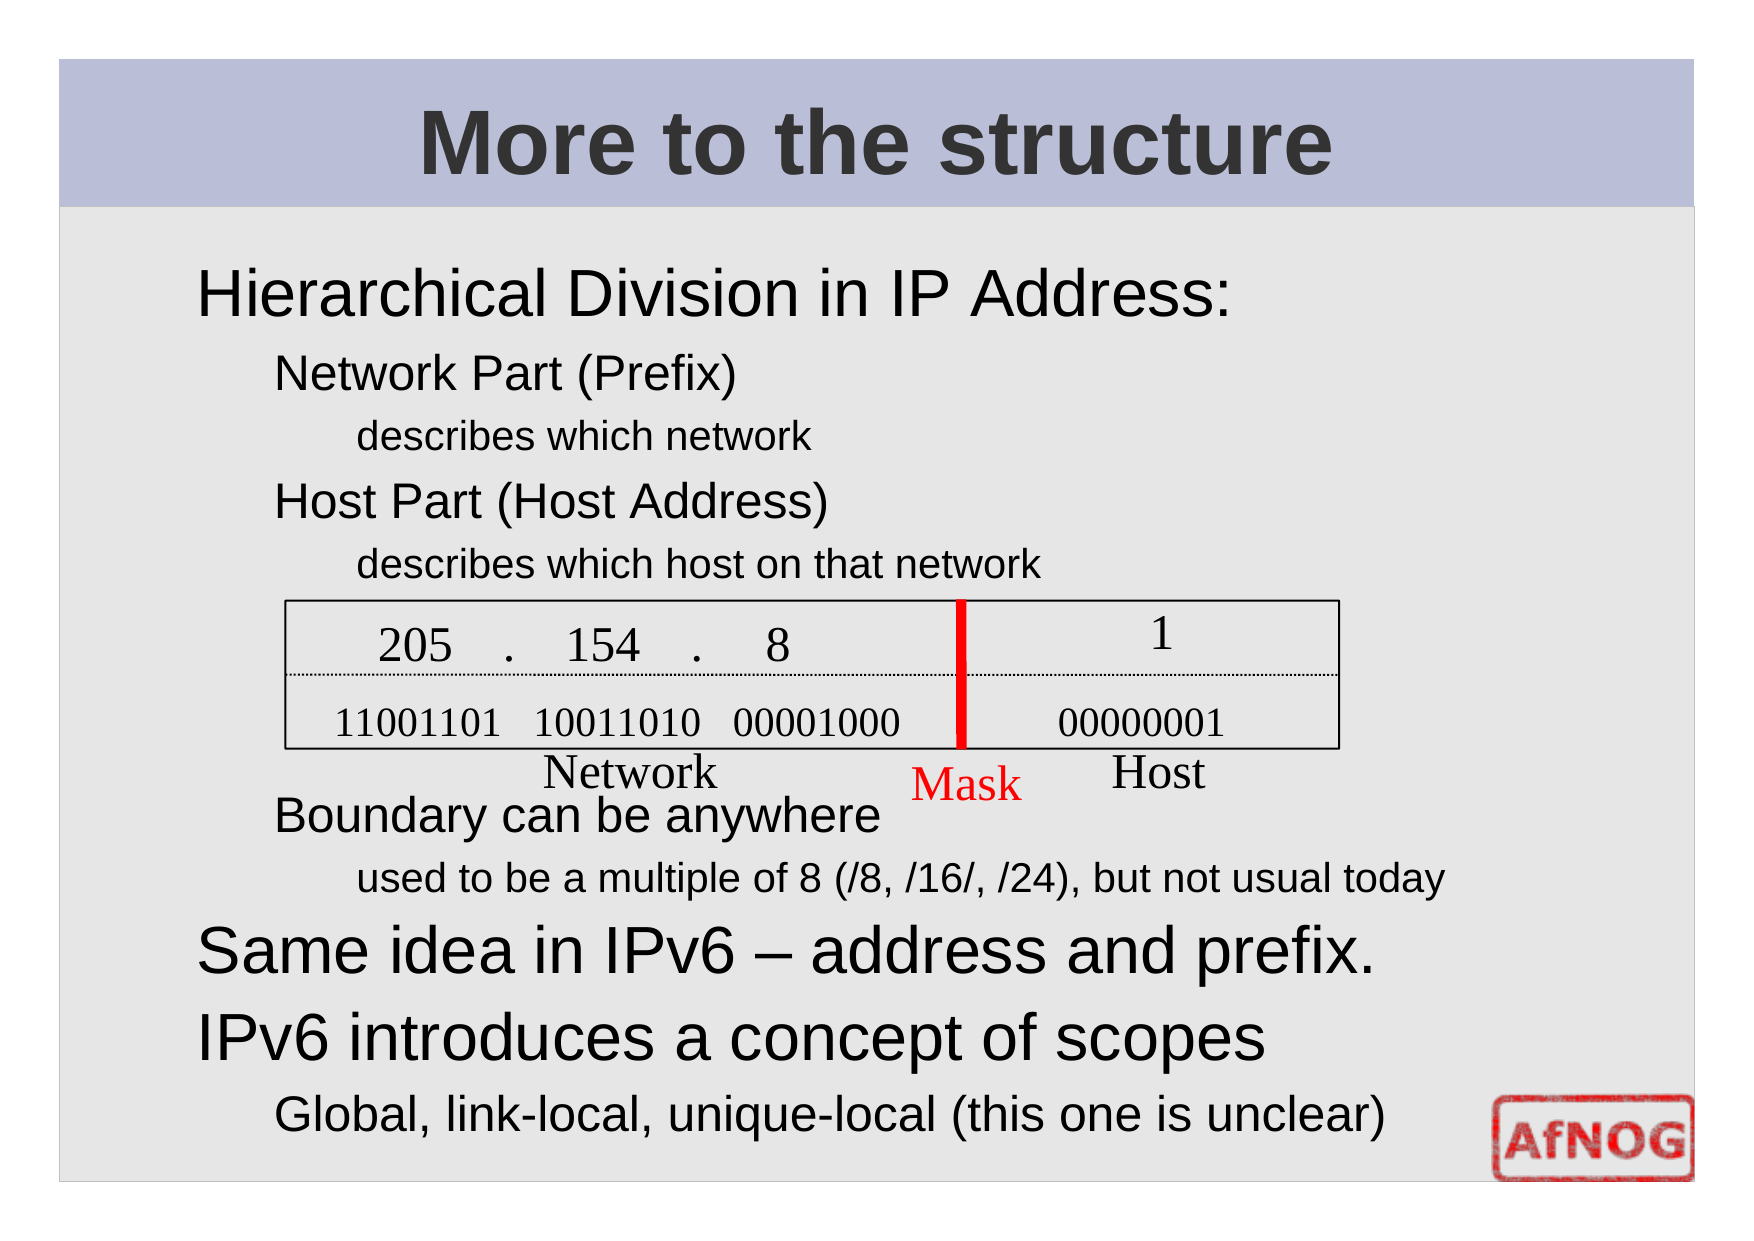

# More to the structure
Hierarchical Division in IP Address:
Network Part (Prefix)
describes which network
Host Part (Host Address)
describes which host on that network
Boundary can be anywhere
used to be a multiple of 8 (/8, /16/, /24), but not usual today
Same idea in IPv6 – address and prefix.
IPv6 introduces a concept of scopes
Global, link-local, unique-local (this one is unclear)
1
205 . 154 . 8
 11001101 10011010 00001000 00000001
Network
Host
Mask